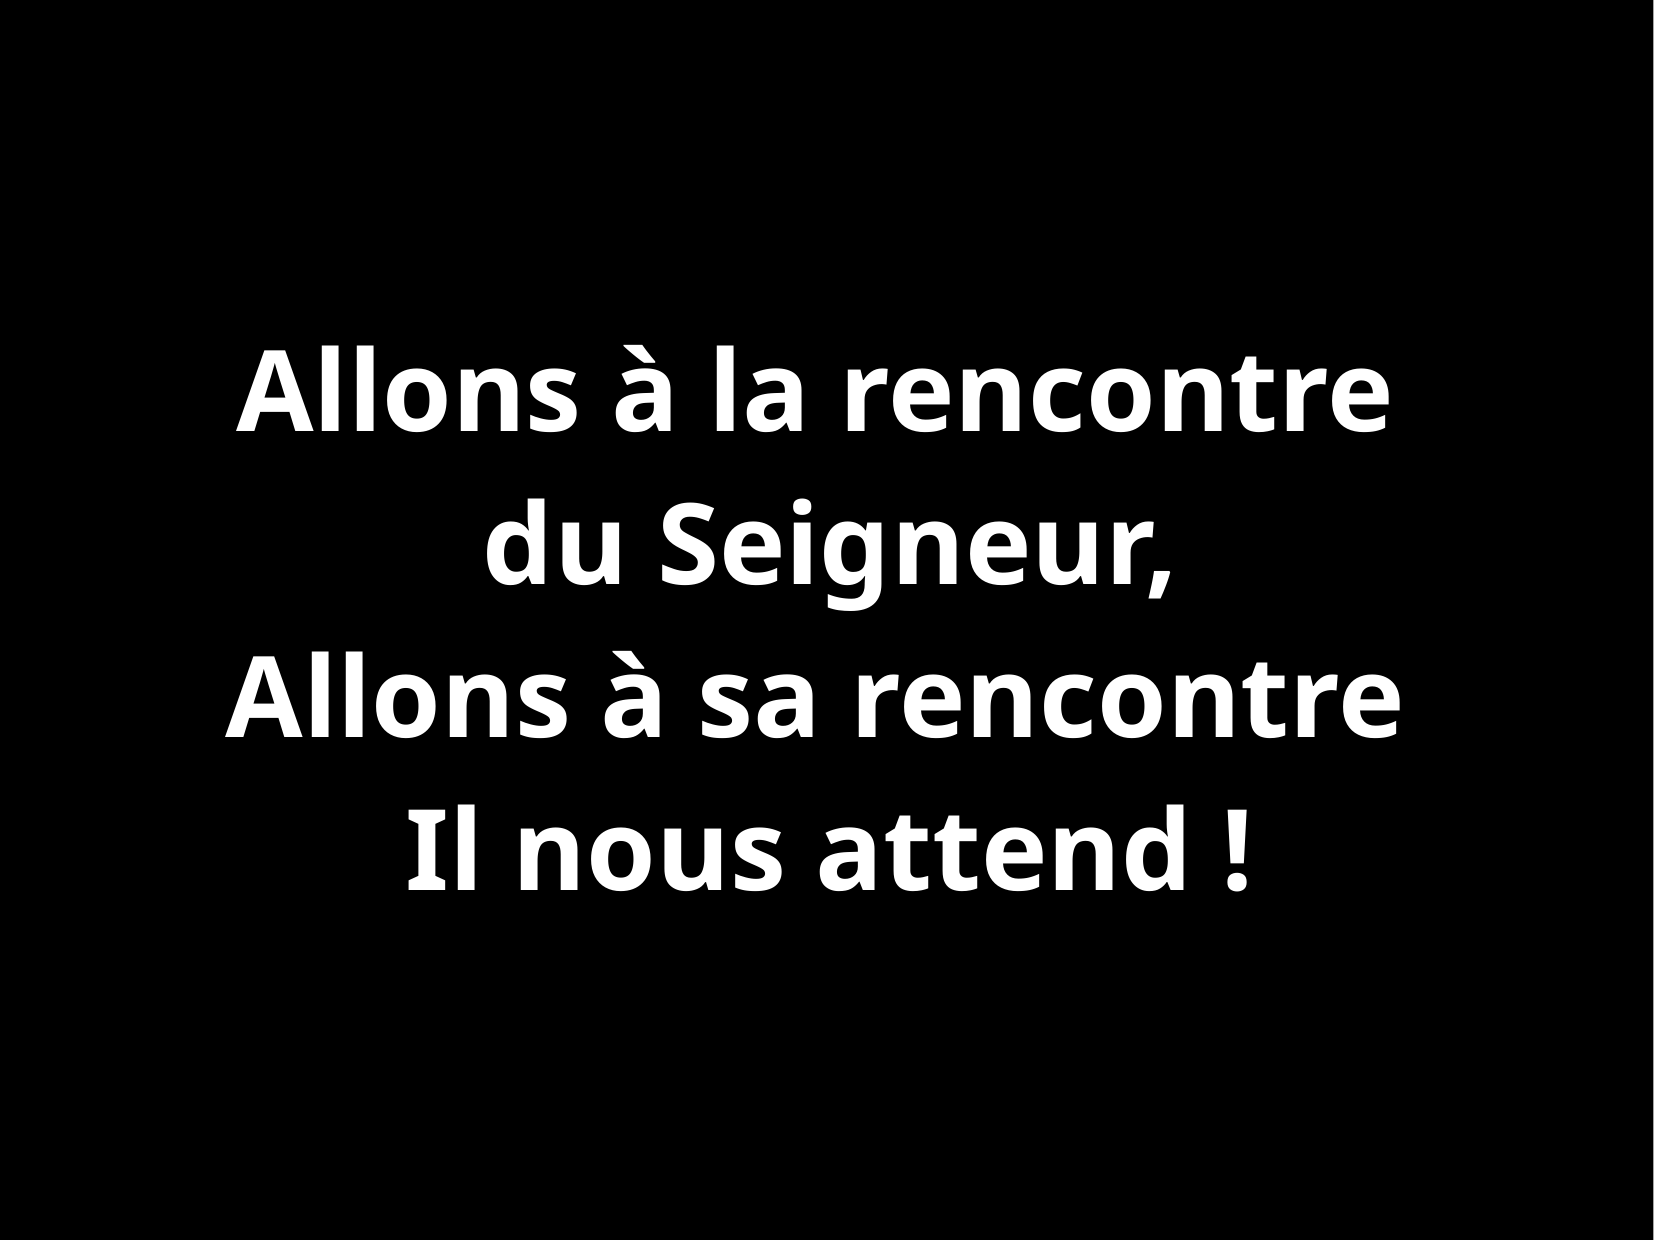

# Allons à la rencontre
du Seigneur,
Allons à sa rencontre
Il nous attend !